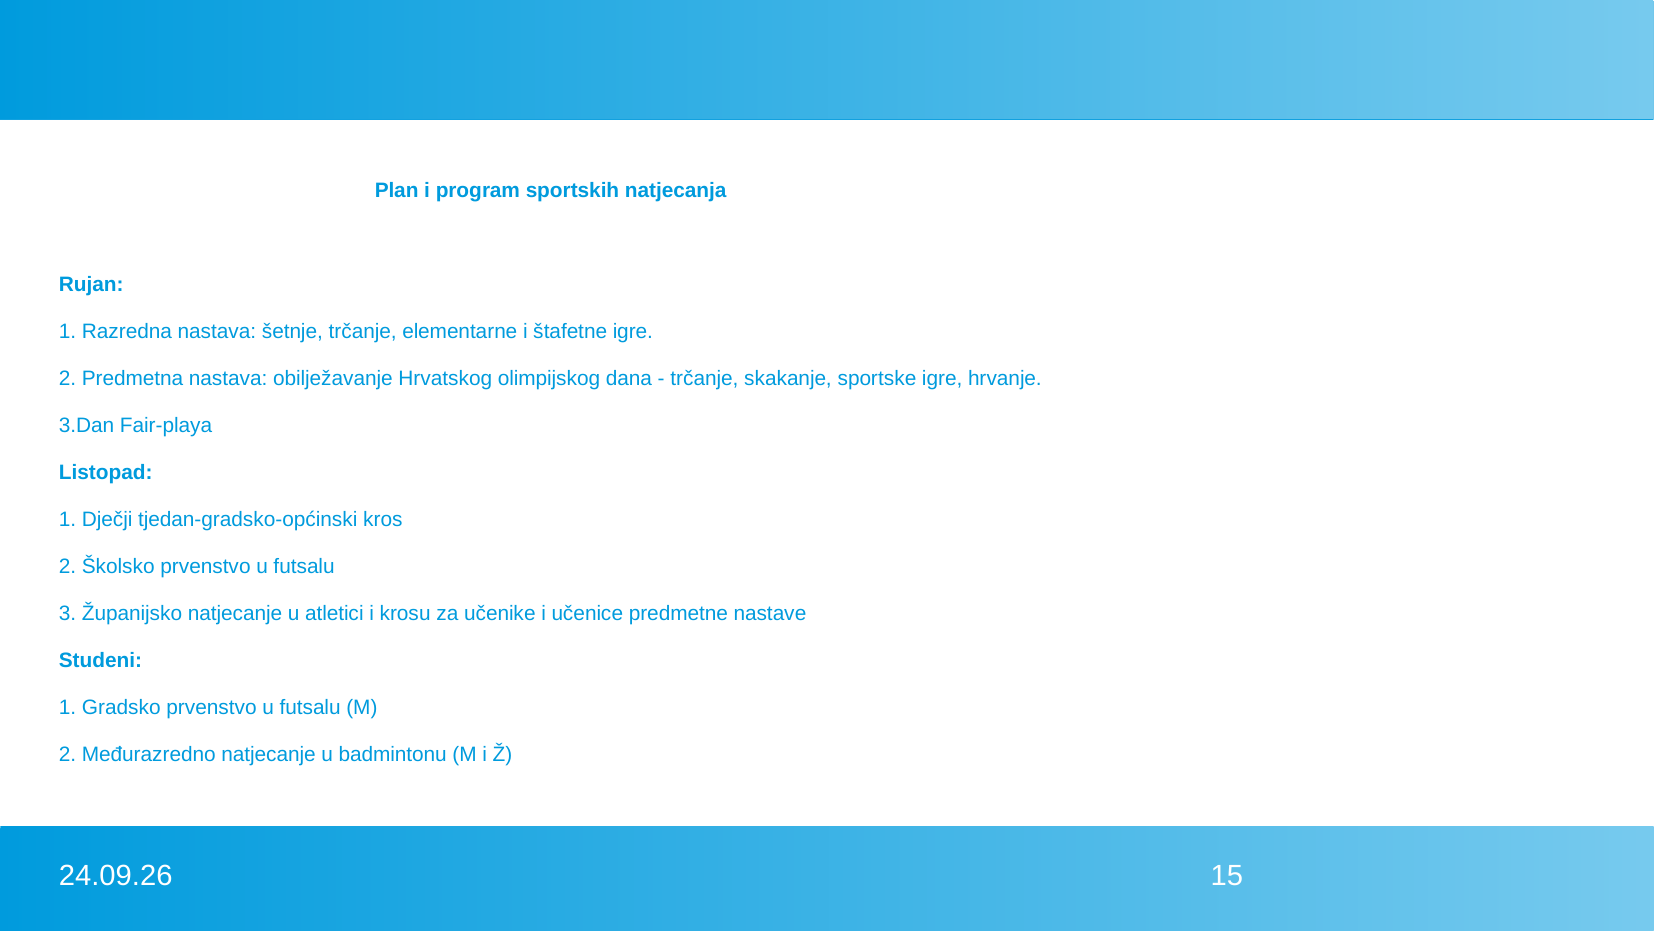

#
Plan i program sportskih natjecanja
Rujan:
1. Razredna nastava: šetnje, trčanje, elementarne i štafetne igre.
2. Predmetna nastava: obilježavanje Hrvatskog olimpijskog dana - trčanje, skakanje, sportske igre, hrvanje.
3.Dan Fair-playa
Listopad:
1. Dječji tjedan-gradsko-općinski kros
2. Školsko prvenstvo u futsalu
3. Županijsko natjecanje u atletici i krosu za učenike i učenice predmetne nastave
Studeni:
1. Gradsko prvenstvo u futsalu (M)
2. Međurazredno natjecanje u badmintonu (M i Ž)